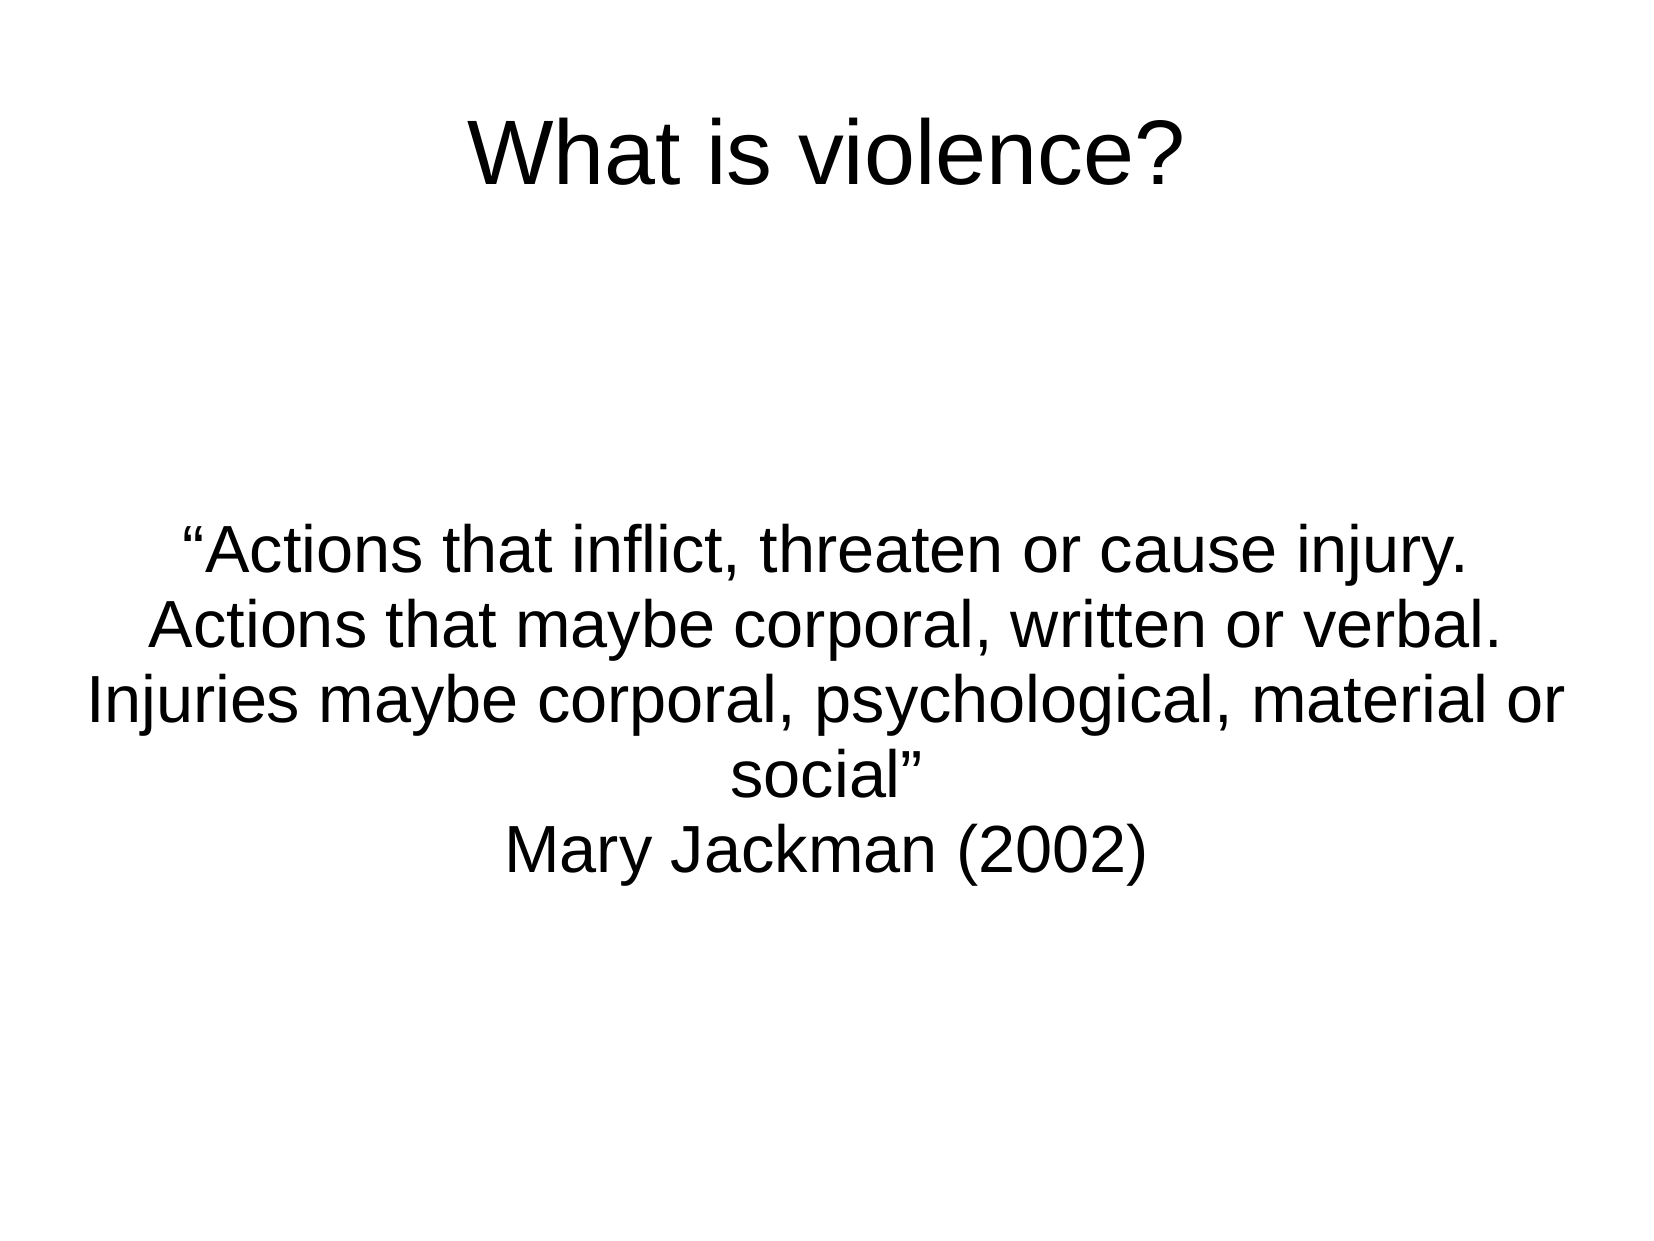

# What is violence?
“Actions that inflict, threaten or cause injury. Actions that maybe corporal, written or verbal. Injuries maybe corporal, psychological, material or social”
Mary Jackman (2002)